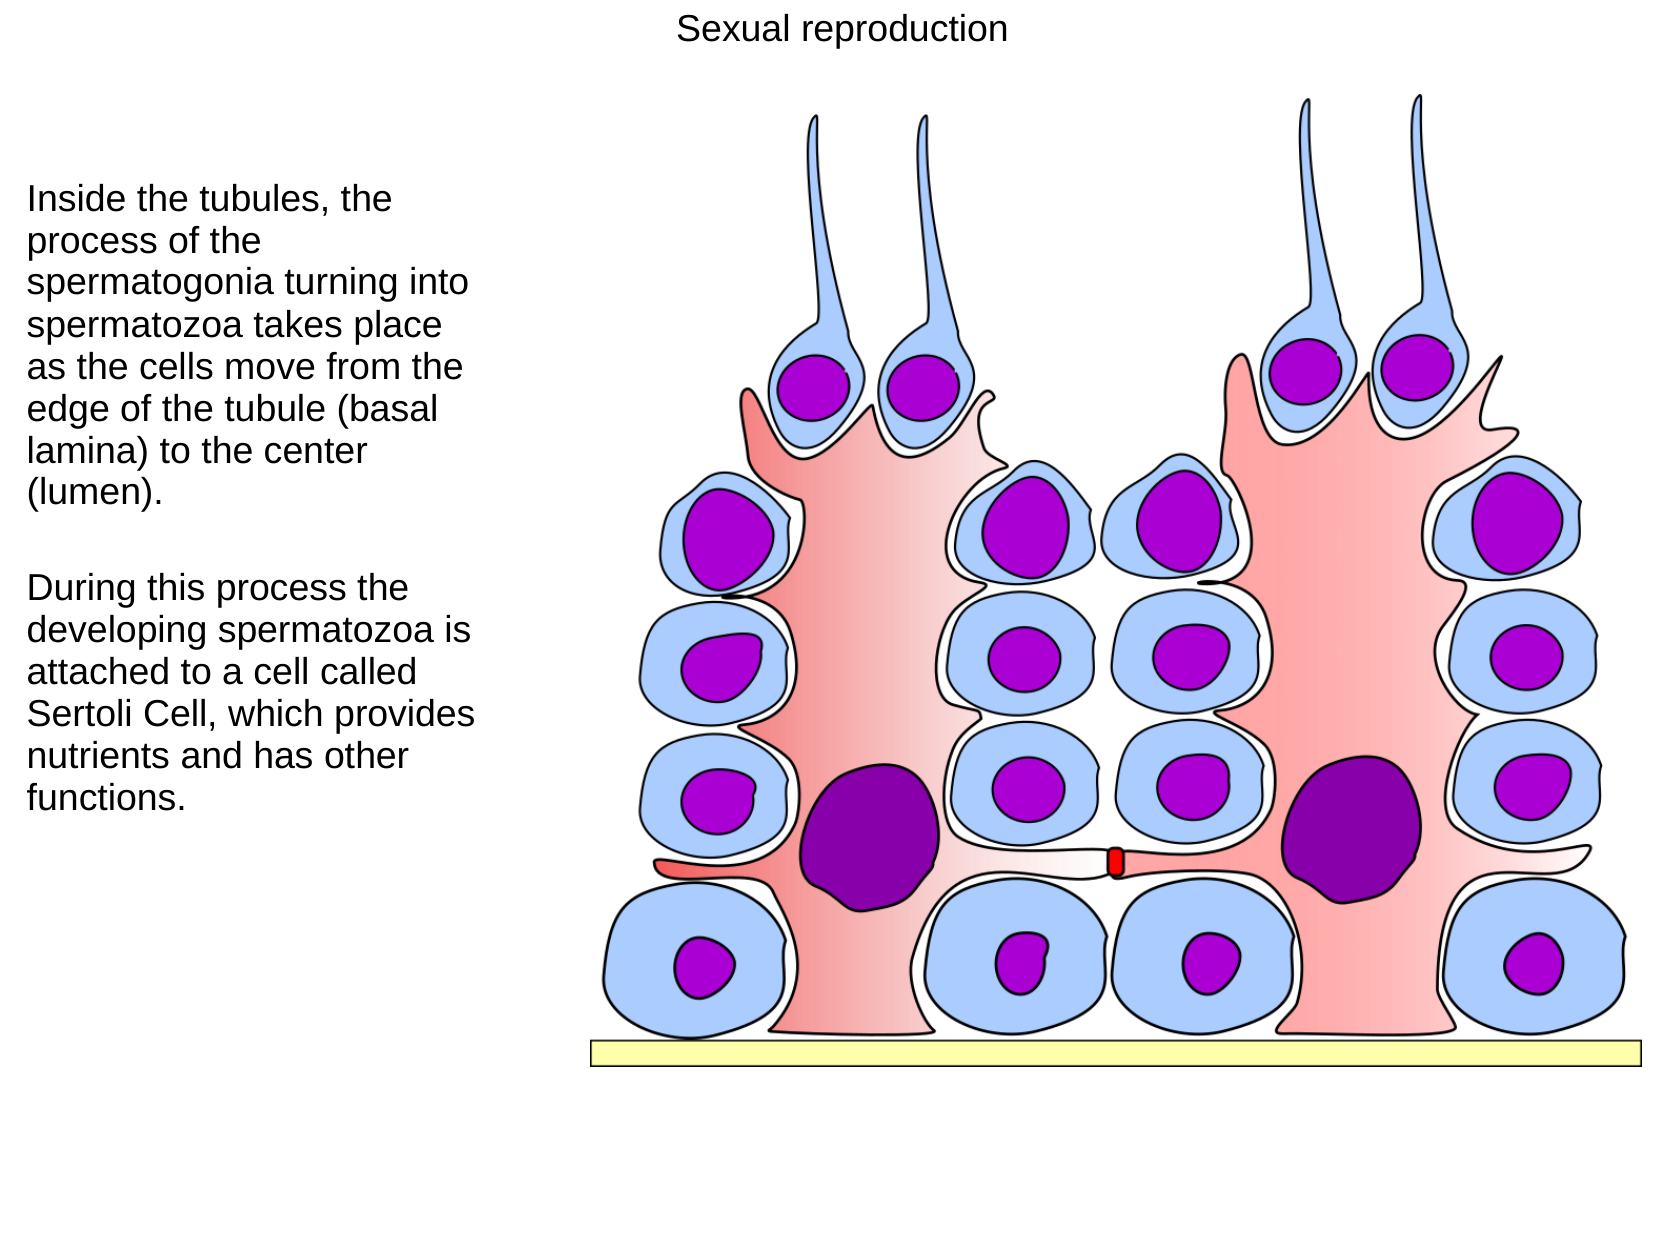

Sexual reproduction
Inside the tubules, the process of the spermatogonia turning into spermatozoa takes place as the cells move from the edge of the tubule (basal lamina) to the center (lumen).
During this process the developing spermatozoa is attached to a cell called Sertoli Cell, which provides nutrients and has other functions.